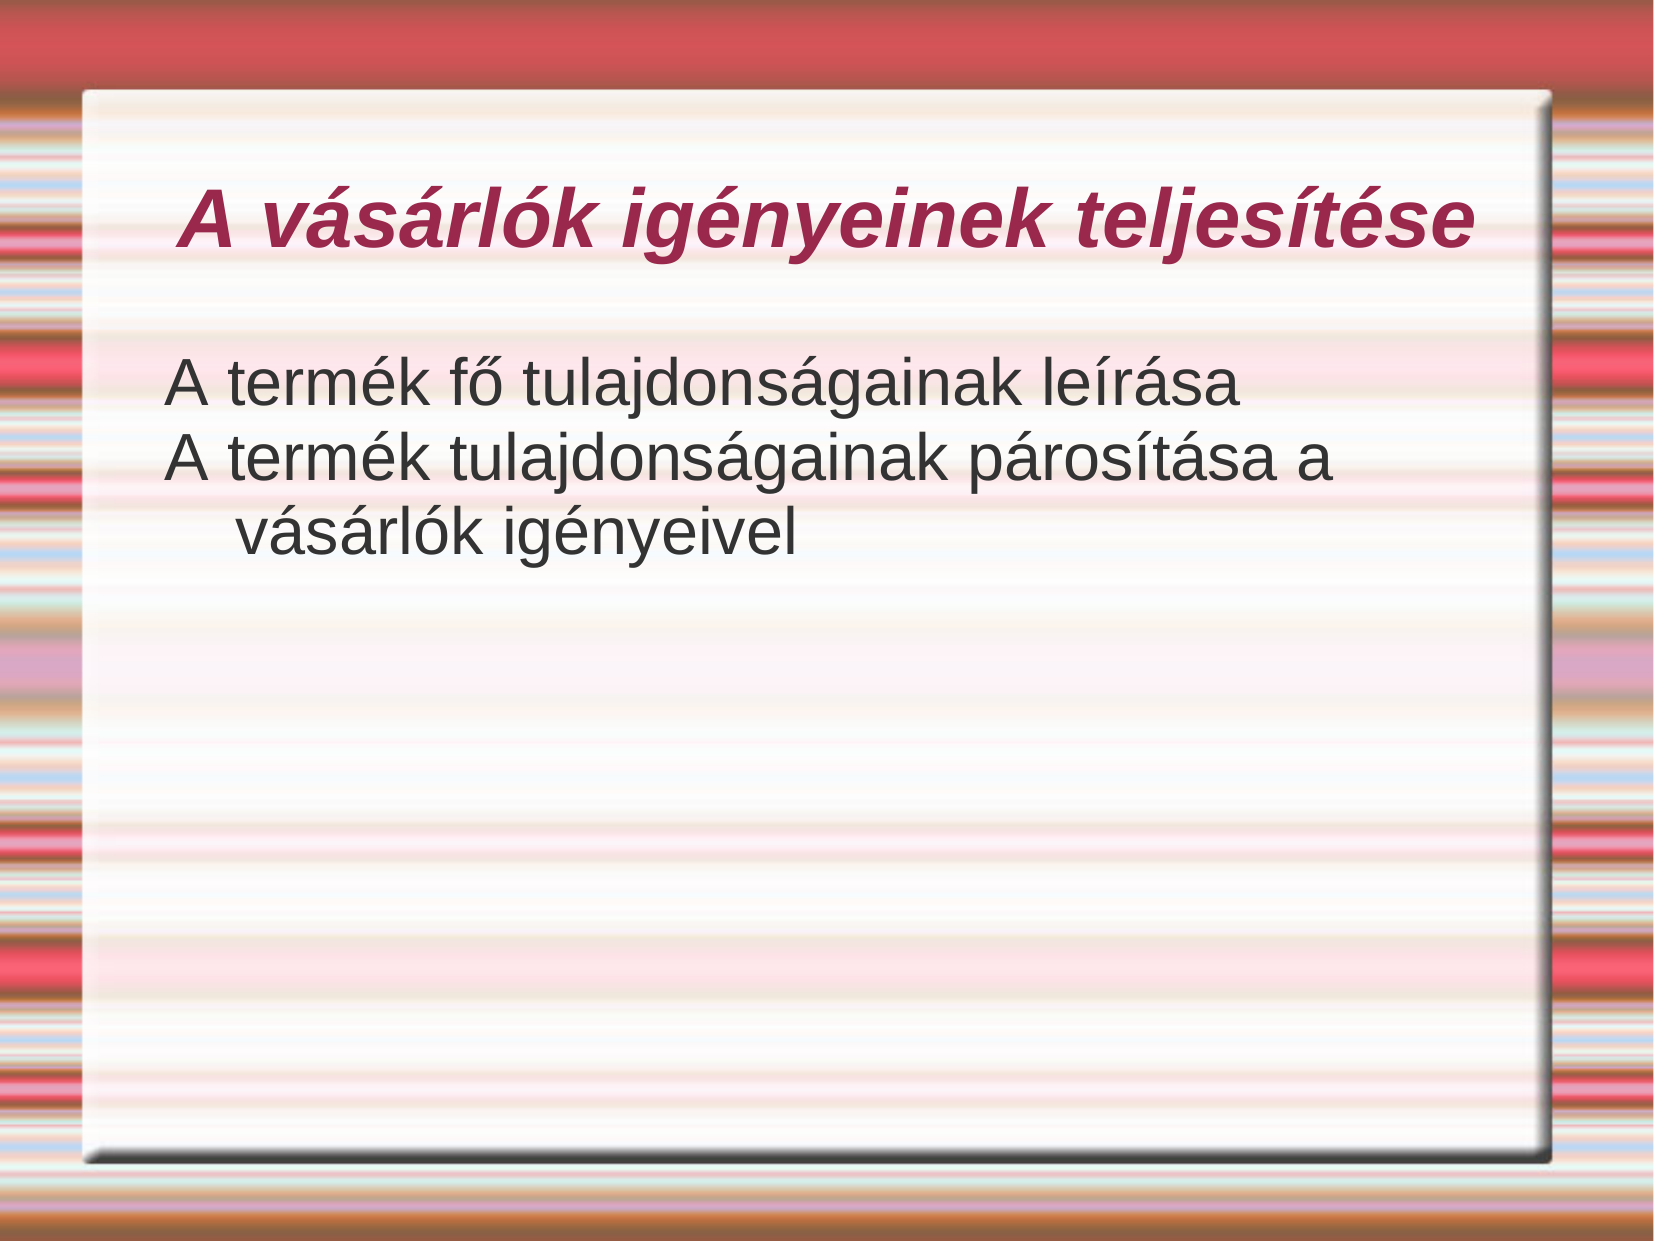

# A vásárlók igényeinek teljesítése
A termék fő tulajdonságainak leírása
A termék tulajdonságainak párosítása a vásárlók igényeivel